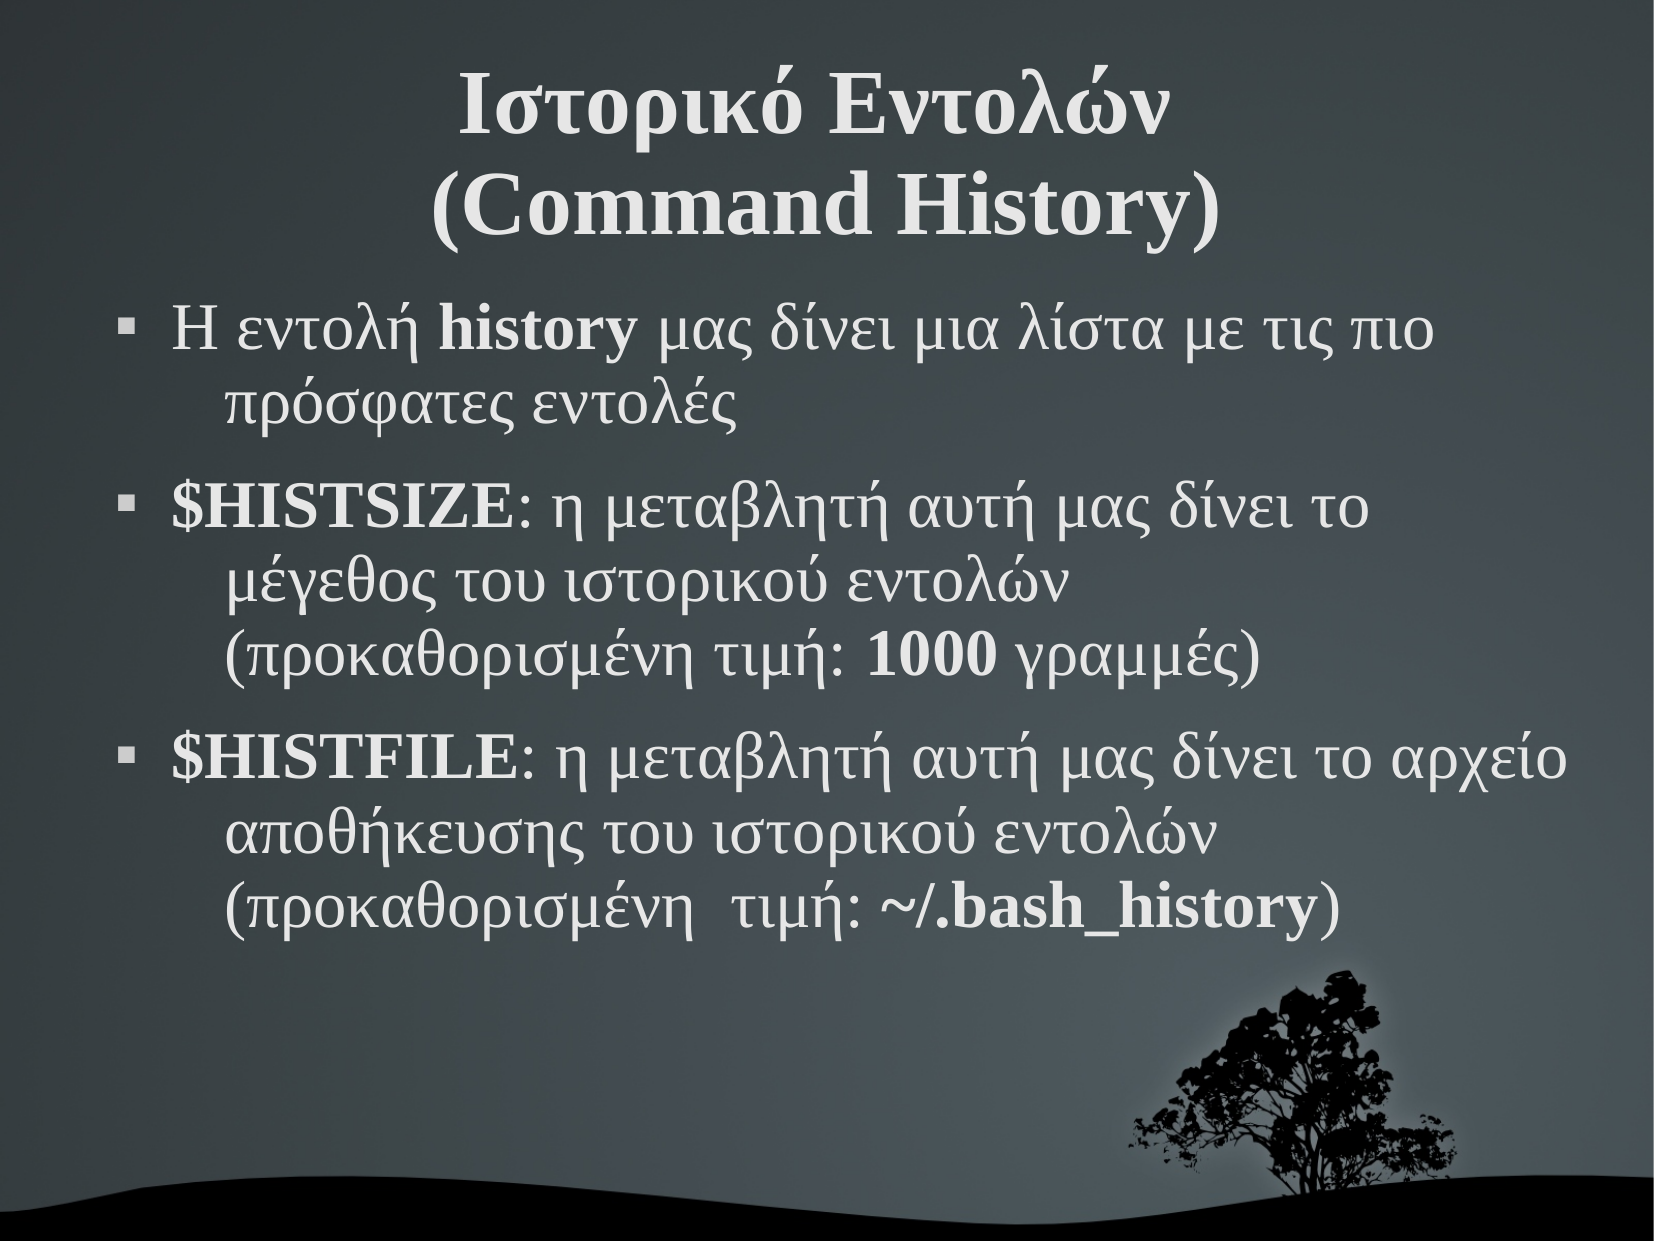

# Ιστορικό Εντολών (Command History)
Η εντολή history μας δίνει μια λίστα με τις πιο πρόσφατες εντολές
$HISTSIZE: η μεταβλητή αυτή μας δίνει το μέγεθος του ιστορικού εντολών
(προκαθορισμένη τιμή: 1000 γραμμές)
$HISTFILE: η μεταβλητή αυτή μας δίνει το αρχείο αποθήκευσης του ιστορικού εντολών
(προκαθορισμένη τιμή: ~/.bash_history)